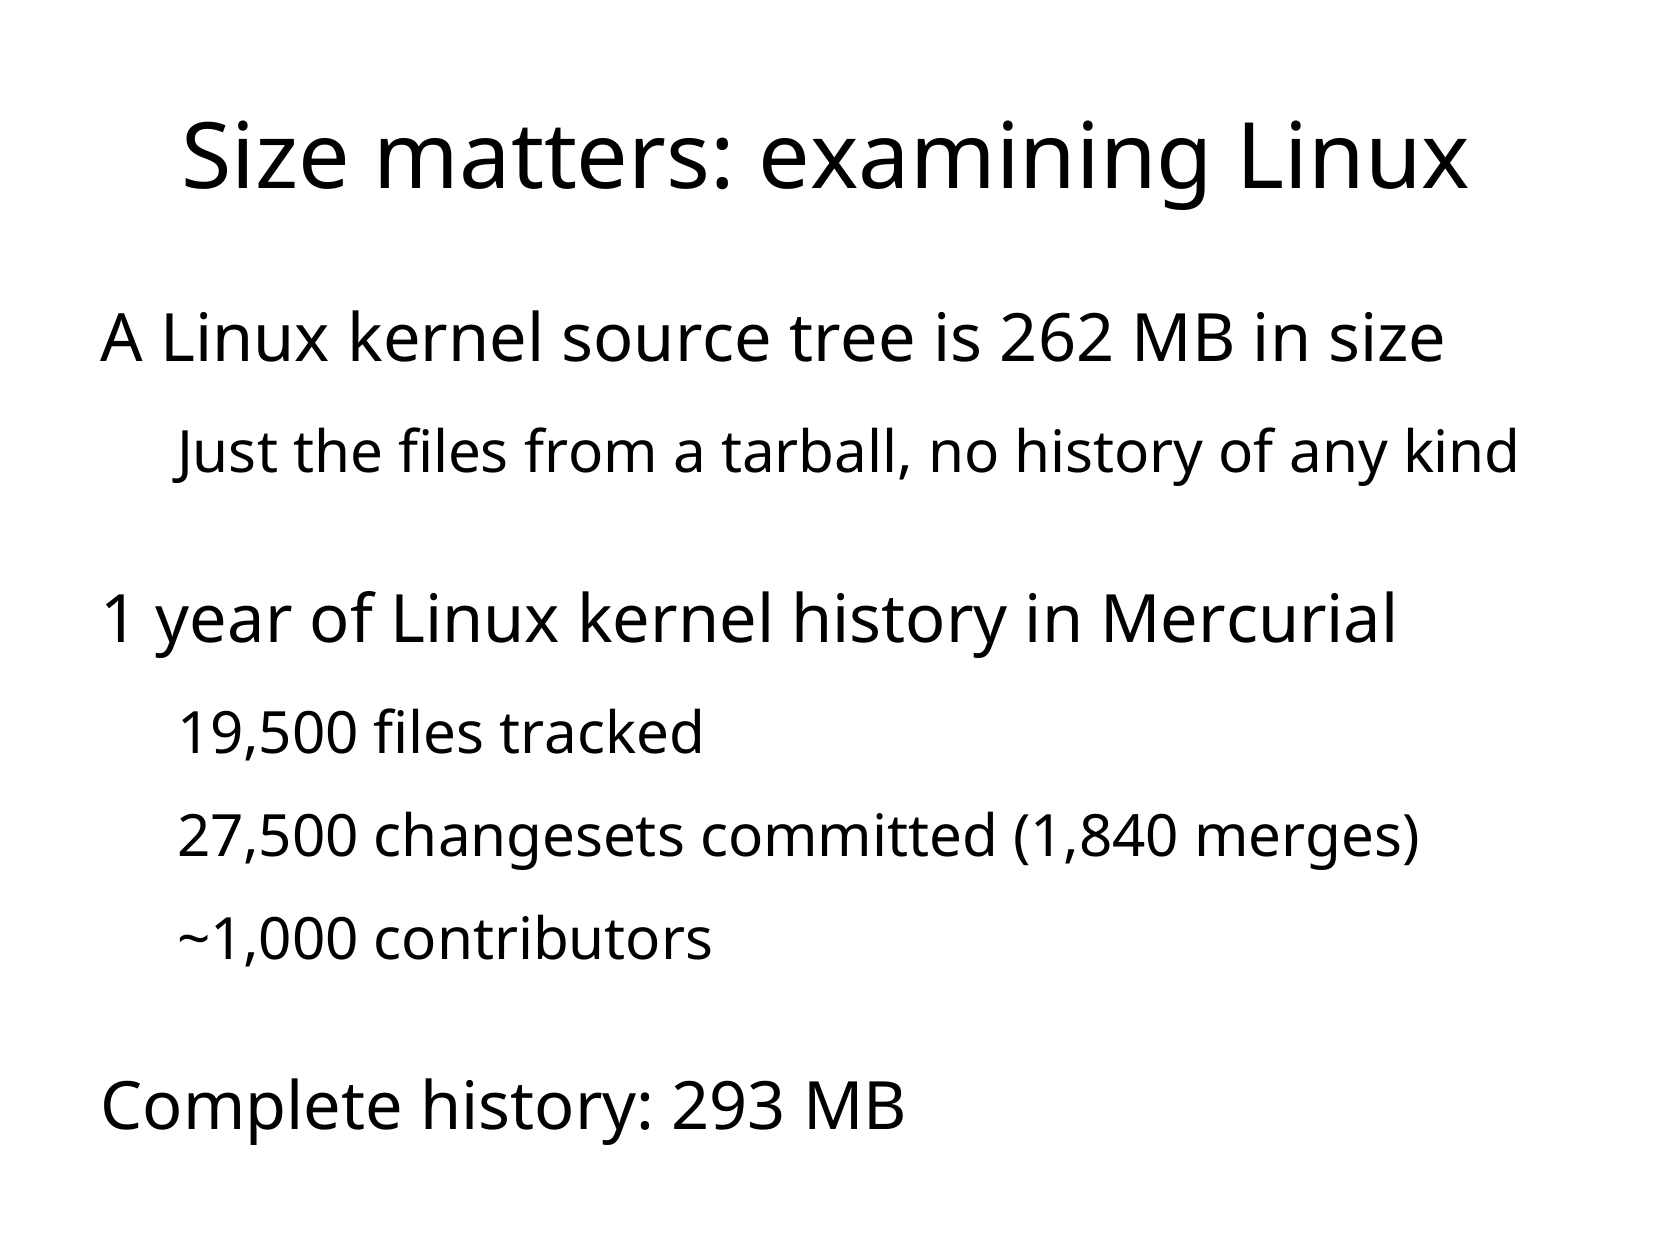

# Size matters: examining Linux
A Linux kernel source tree is 262 MB in size
Just the files from a tarball, no history of any kind
1 year of Linux kernel history in Mercurial
19,500 files tracked
27,500 changesets committed (1,840 merges)
~1,000 contributors
Complete history: 293 MB